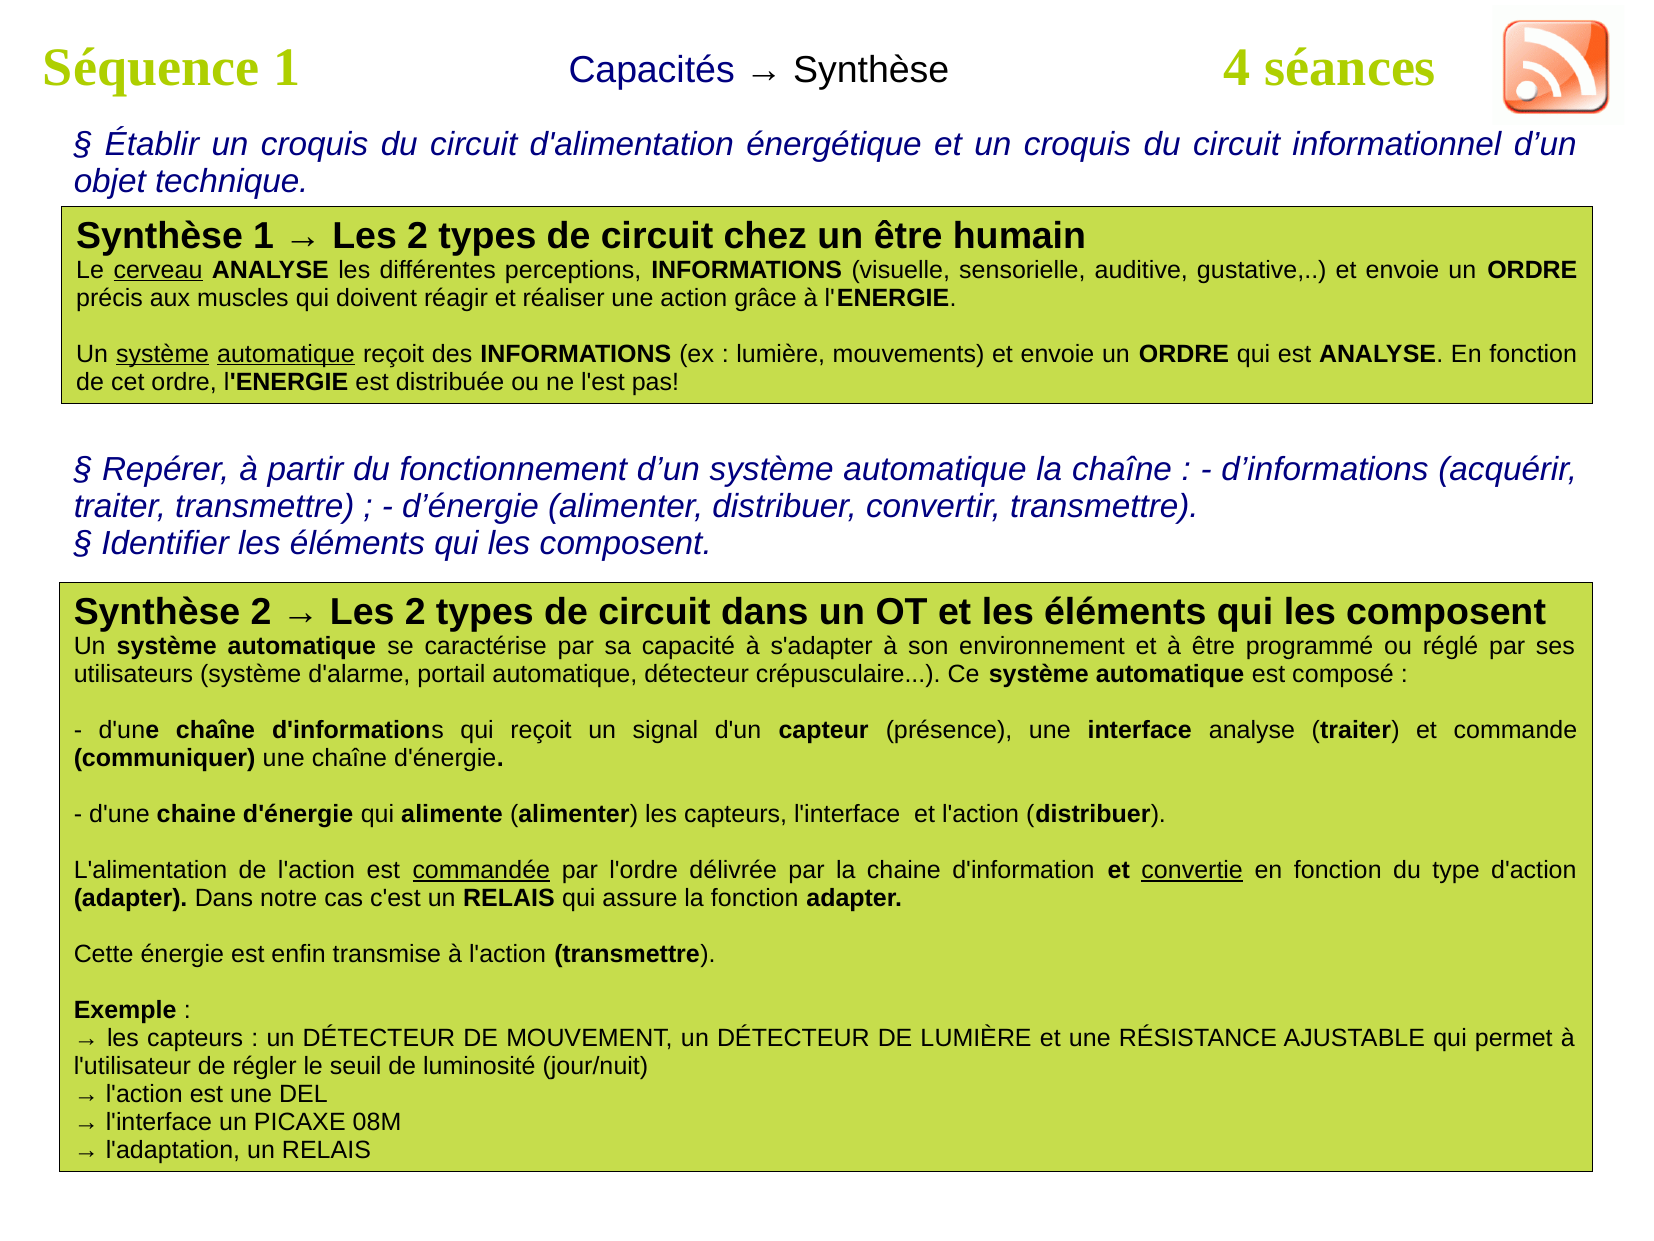

Séquence 1													4 séances
Capacités → Synthèse
§ Établir un croquis du circuit d'alimentation énergétique et un croquis du circuit informationnel d’un objet technique.
Synthèse 1 → Les 2 types de circuit chez un être humain
Le cerveau ANALYSE les différentes perceptions, INFORMATIONS (visuelle, sensorielle, auditive, gustative,..) et envoie un ORDRE précis aux muscles qui doivent réagir et réaliser une action grâce à l'ENERGIE.
Un système automatique reçoit des INFORMATIONS (ex : lumière, mouvements) et envoie un ORDRE qui est ANALYSE. En fonction de cet ordre, l'ENERGIE est distribuée ou ne l'est pas!
§ Repérer, à partir du fonctionnement d’un système automatique la chaîne : - d’informations (acquérir, traiter, transmettre) ; - d’énergie (alimenter, distribuer, convertir, transmettre).
§ Identifier les éléments qui les composent.
Synthèse 2 → Les 2 types de circuit dans un OT et les éléments qui les composent
Un système automatique se caractérise par sa capacité à s'adapter à son environnement et à être programmé ou réglé par ses utilisateurs (système d'alarme, portail automatique, détecteur crépusculaire...). Ce système automatique est composé :
- d'une chaîne d'informations qui reçoit un signal d'un capteur (présence), une interface analyse (traiter) et commande (communiquer) une chaîne d'énergie.
- d'une chaine d'énergie qui alimente (alimenter) les capteurs, l'interface et l'action (distribuer).
L'alimentation de l'action est commandée par l'ordre délivrée par la chaine d'information et convertie en fonction du type d'action (adapter). Dans notre cas c'est un RELAIS qui assure la fonction adapter.
Cette énergie est enfin transmise à l'action (transmettre).
Exemple :
→ les capteurs : un DÉTECTEUR DE MOUVEMENT, un DÉTECTEUR DE LUMIÈRE et une RÉSISTANCE AJUSTABLE qui permet à l'utilisateur de régler le seuil de luminosité (jour/nuit)
→ l'action est une DEL
→ l'interface un PICAXE 08M
→ l'adaptation, un RELAIS